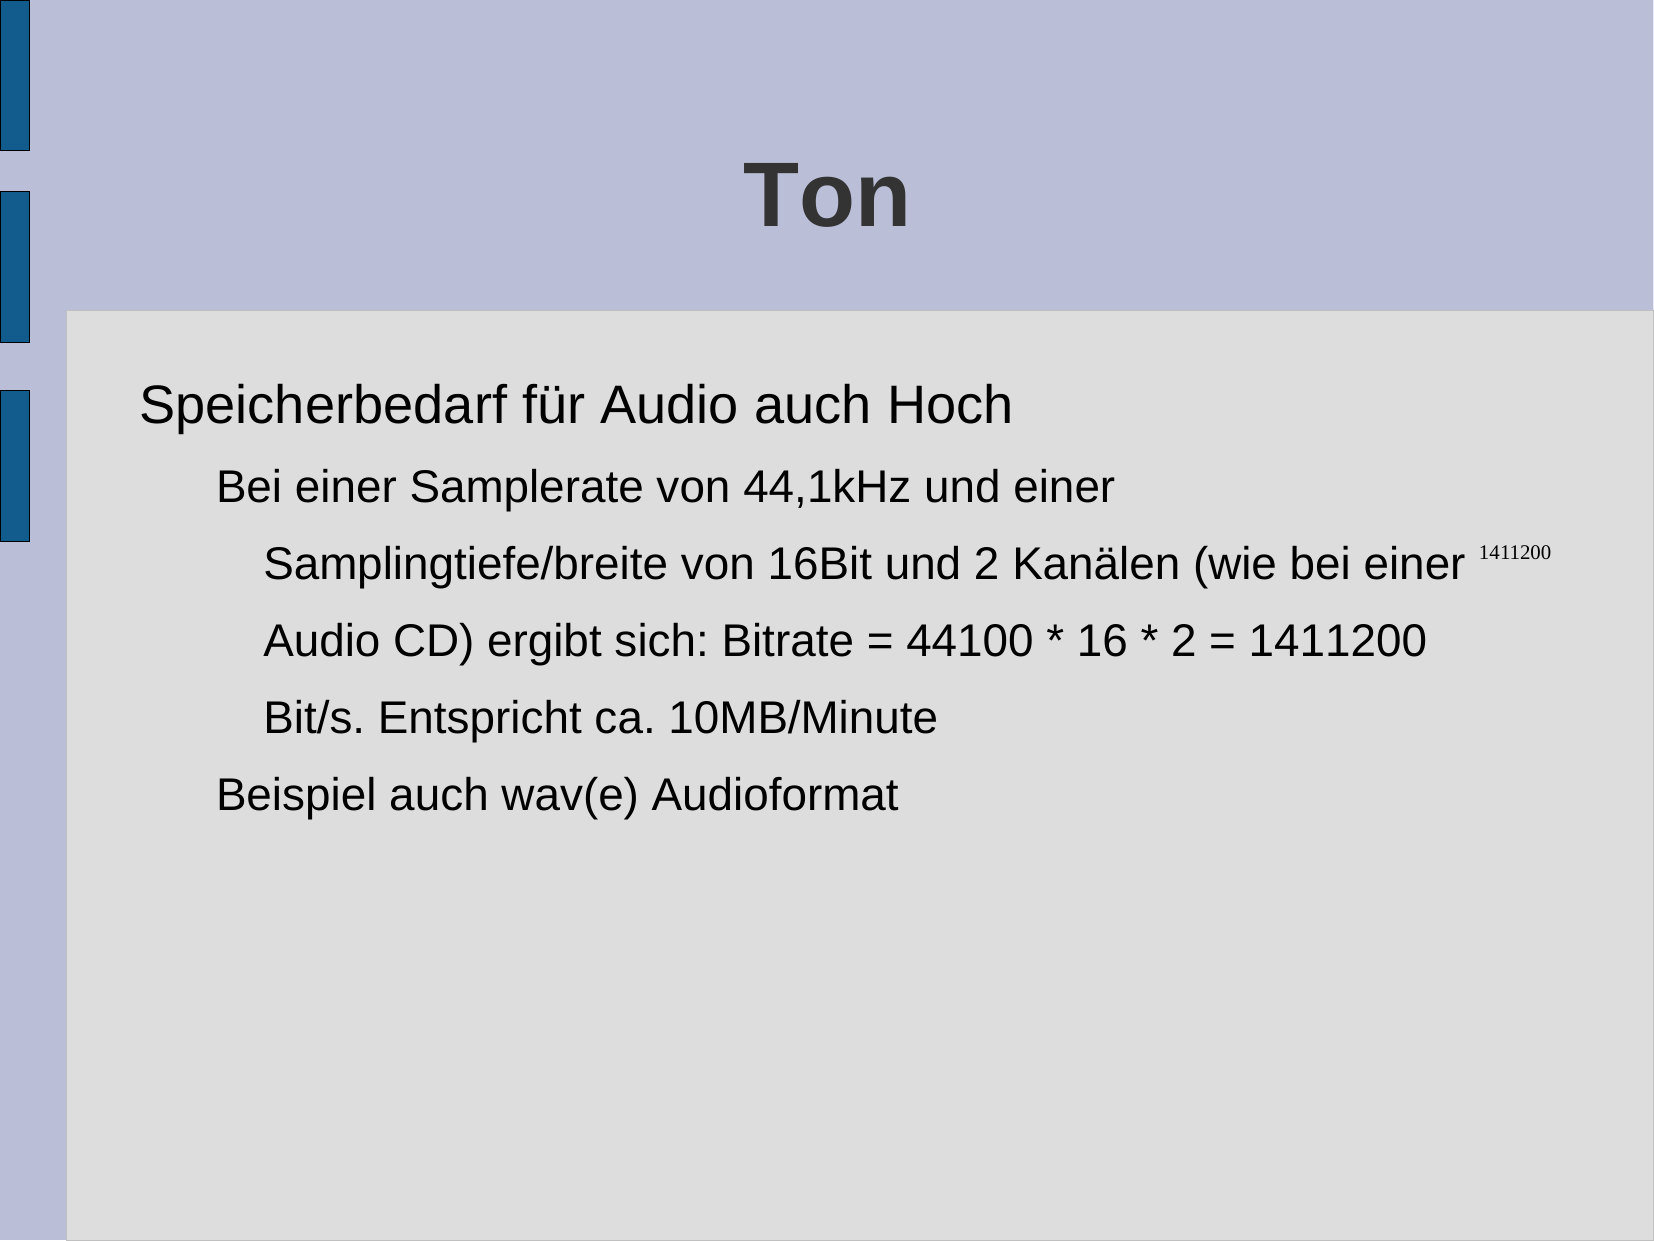

# Ton
Speicherbedarf für Audio auch Hoch
Bei einer Samplerate von 44,1kHz und einer Samplingtiefe/breite von 16Bit und 2 Kanälen (wie bei einer Audio CD) ergibt sich: Bitrate = 44100 * 16 * 2 = 1411200 Bit/s. Entspricht ca. 10MB/Minute
Beispiel auch wav(e) Audioformat
1411200